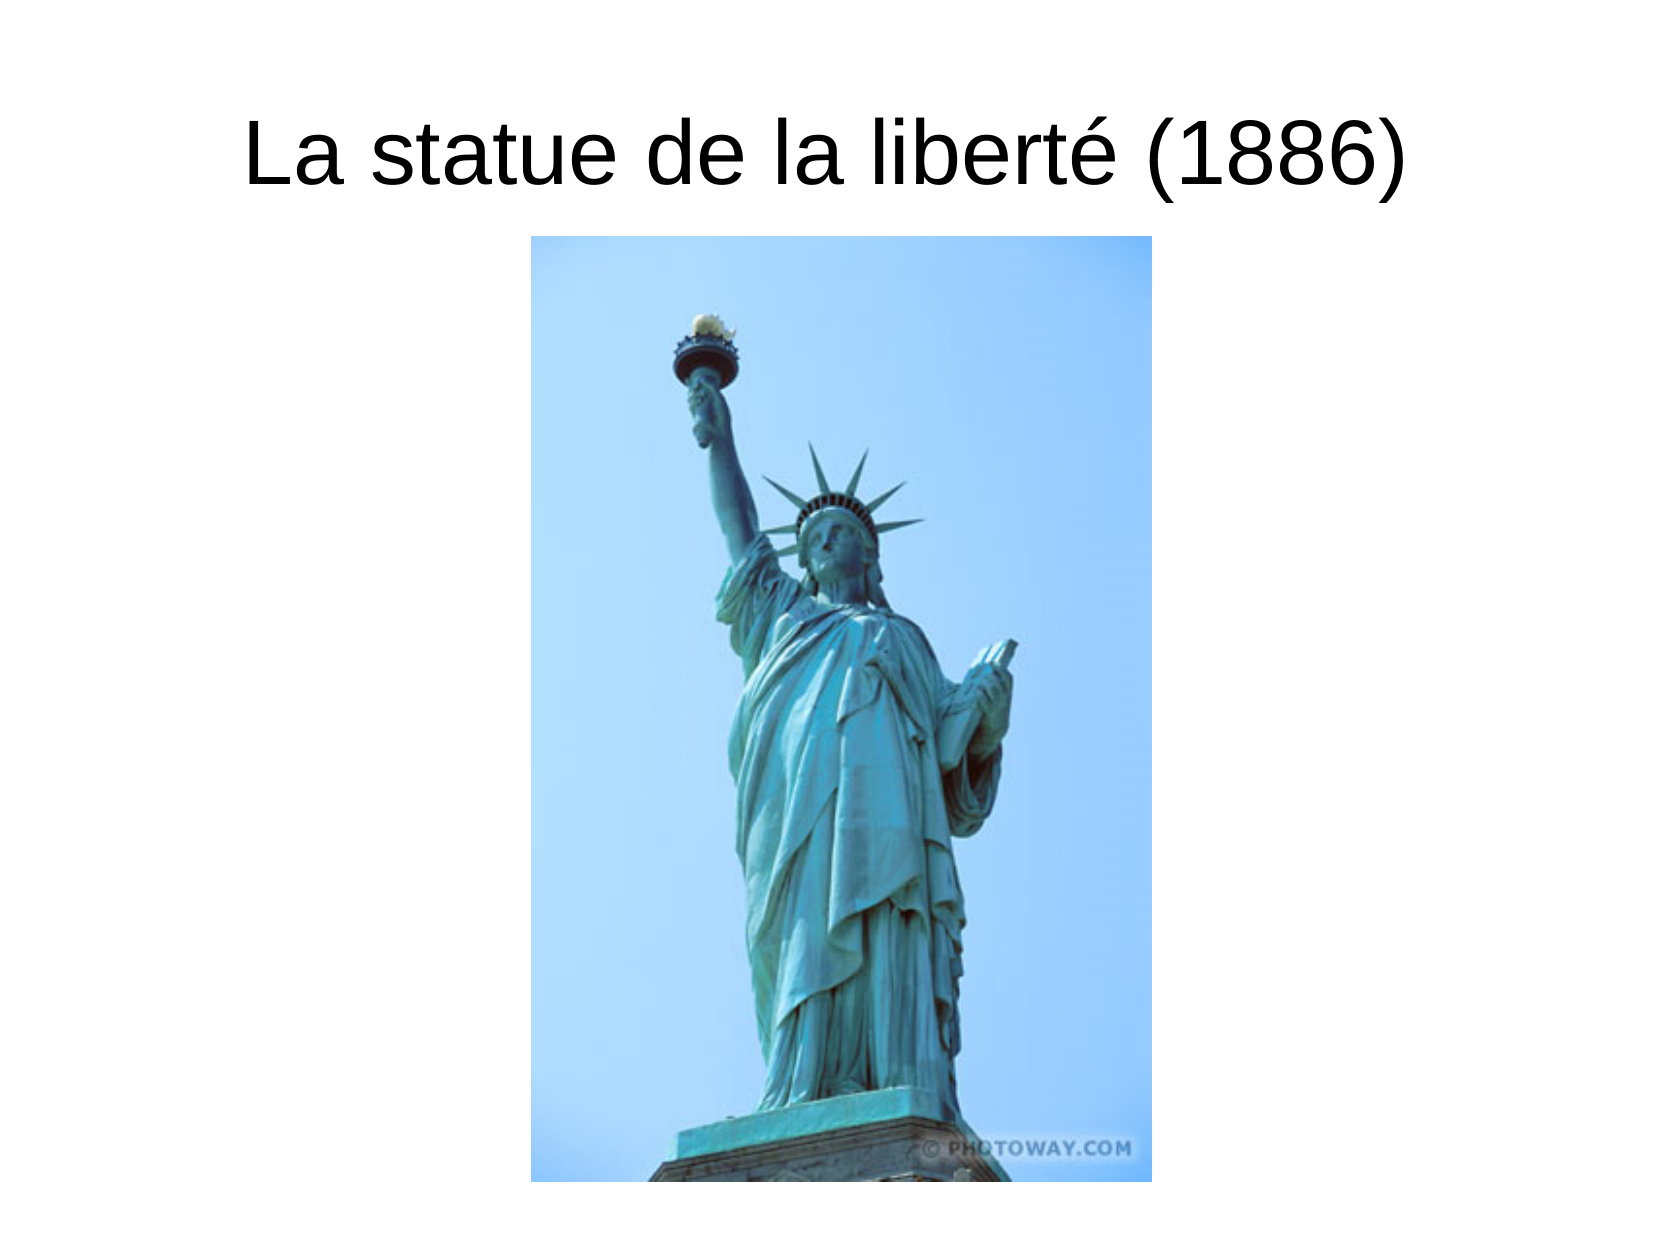

# La statue de la liberté (1886)